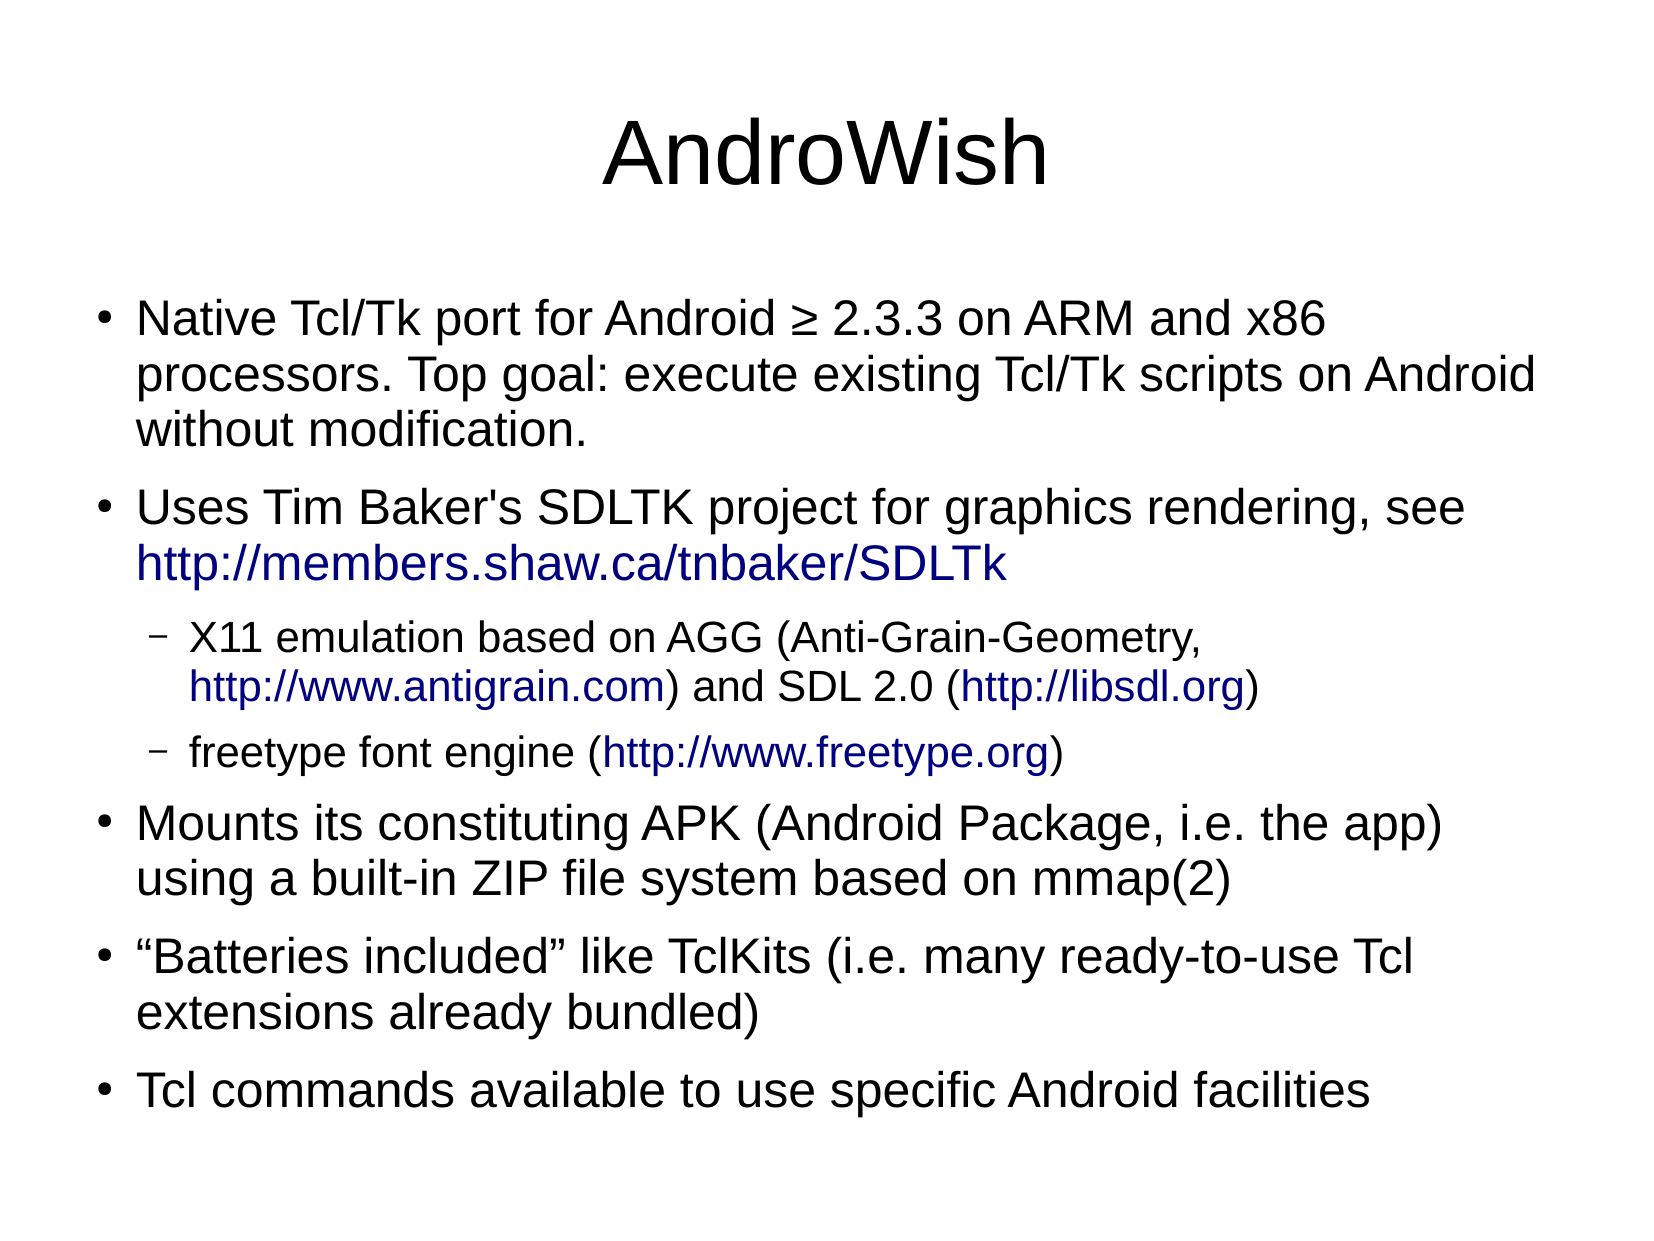

# AndroWish
Native Tcl/Tk port for Android ≥ 2.3.3 on ARM and x86 processors. Top goal: execute existing Tcl/Tk scripts on Android without modification.
Uses Tim Baker's SDLTK project for graphics rendering, see http://members.shaw.ca/tnbaker/SDLTk
X11 emulation based on AGG (Anti-Grain-Geometry, http://www.antigrain.com) and SDL 2.0 (http://libsdl.org)
freetype font engine (http://www.freetype.org)
Mounts its constituting APK (Android Package, i.e. the app) using a built-in ZIP file system based on mmap(2)
“Batteries included” like TclKits (i.e. many ready-to-use Tcl extensions already bundled)
Tcl commands available to use specific Android facilities